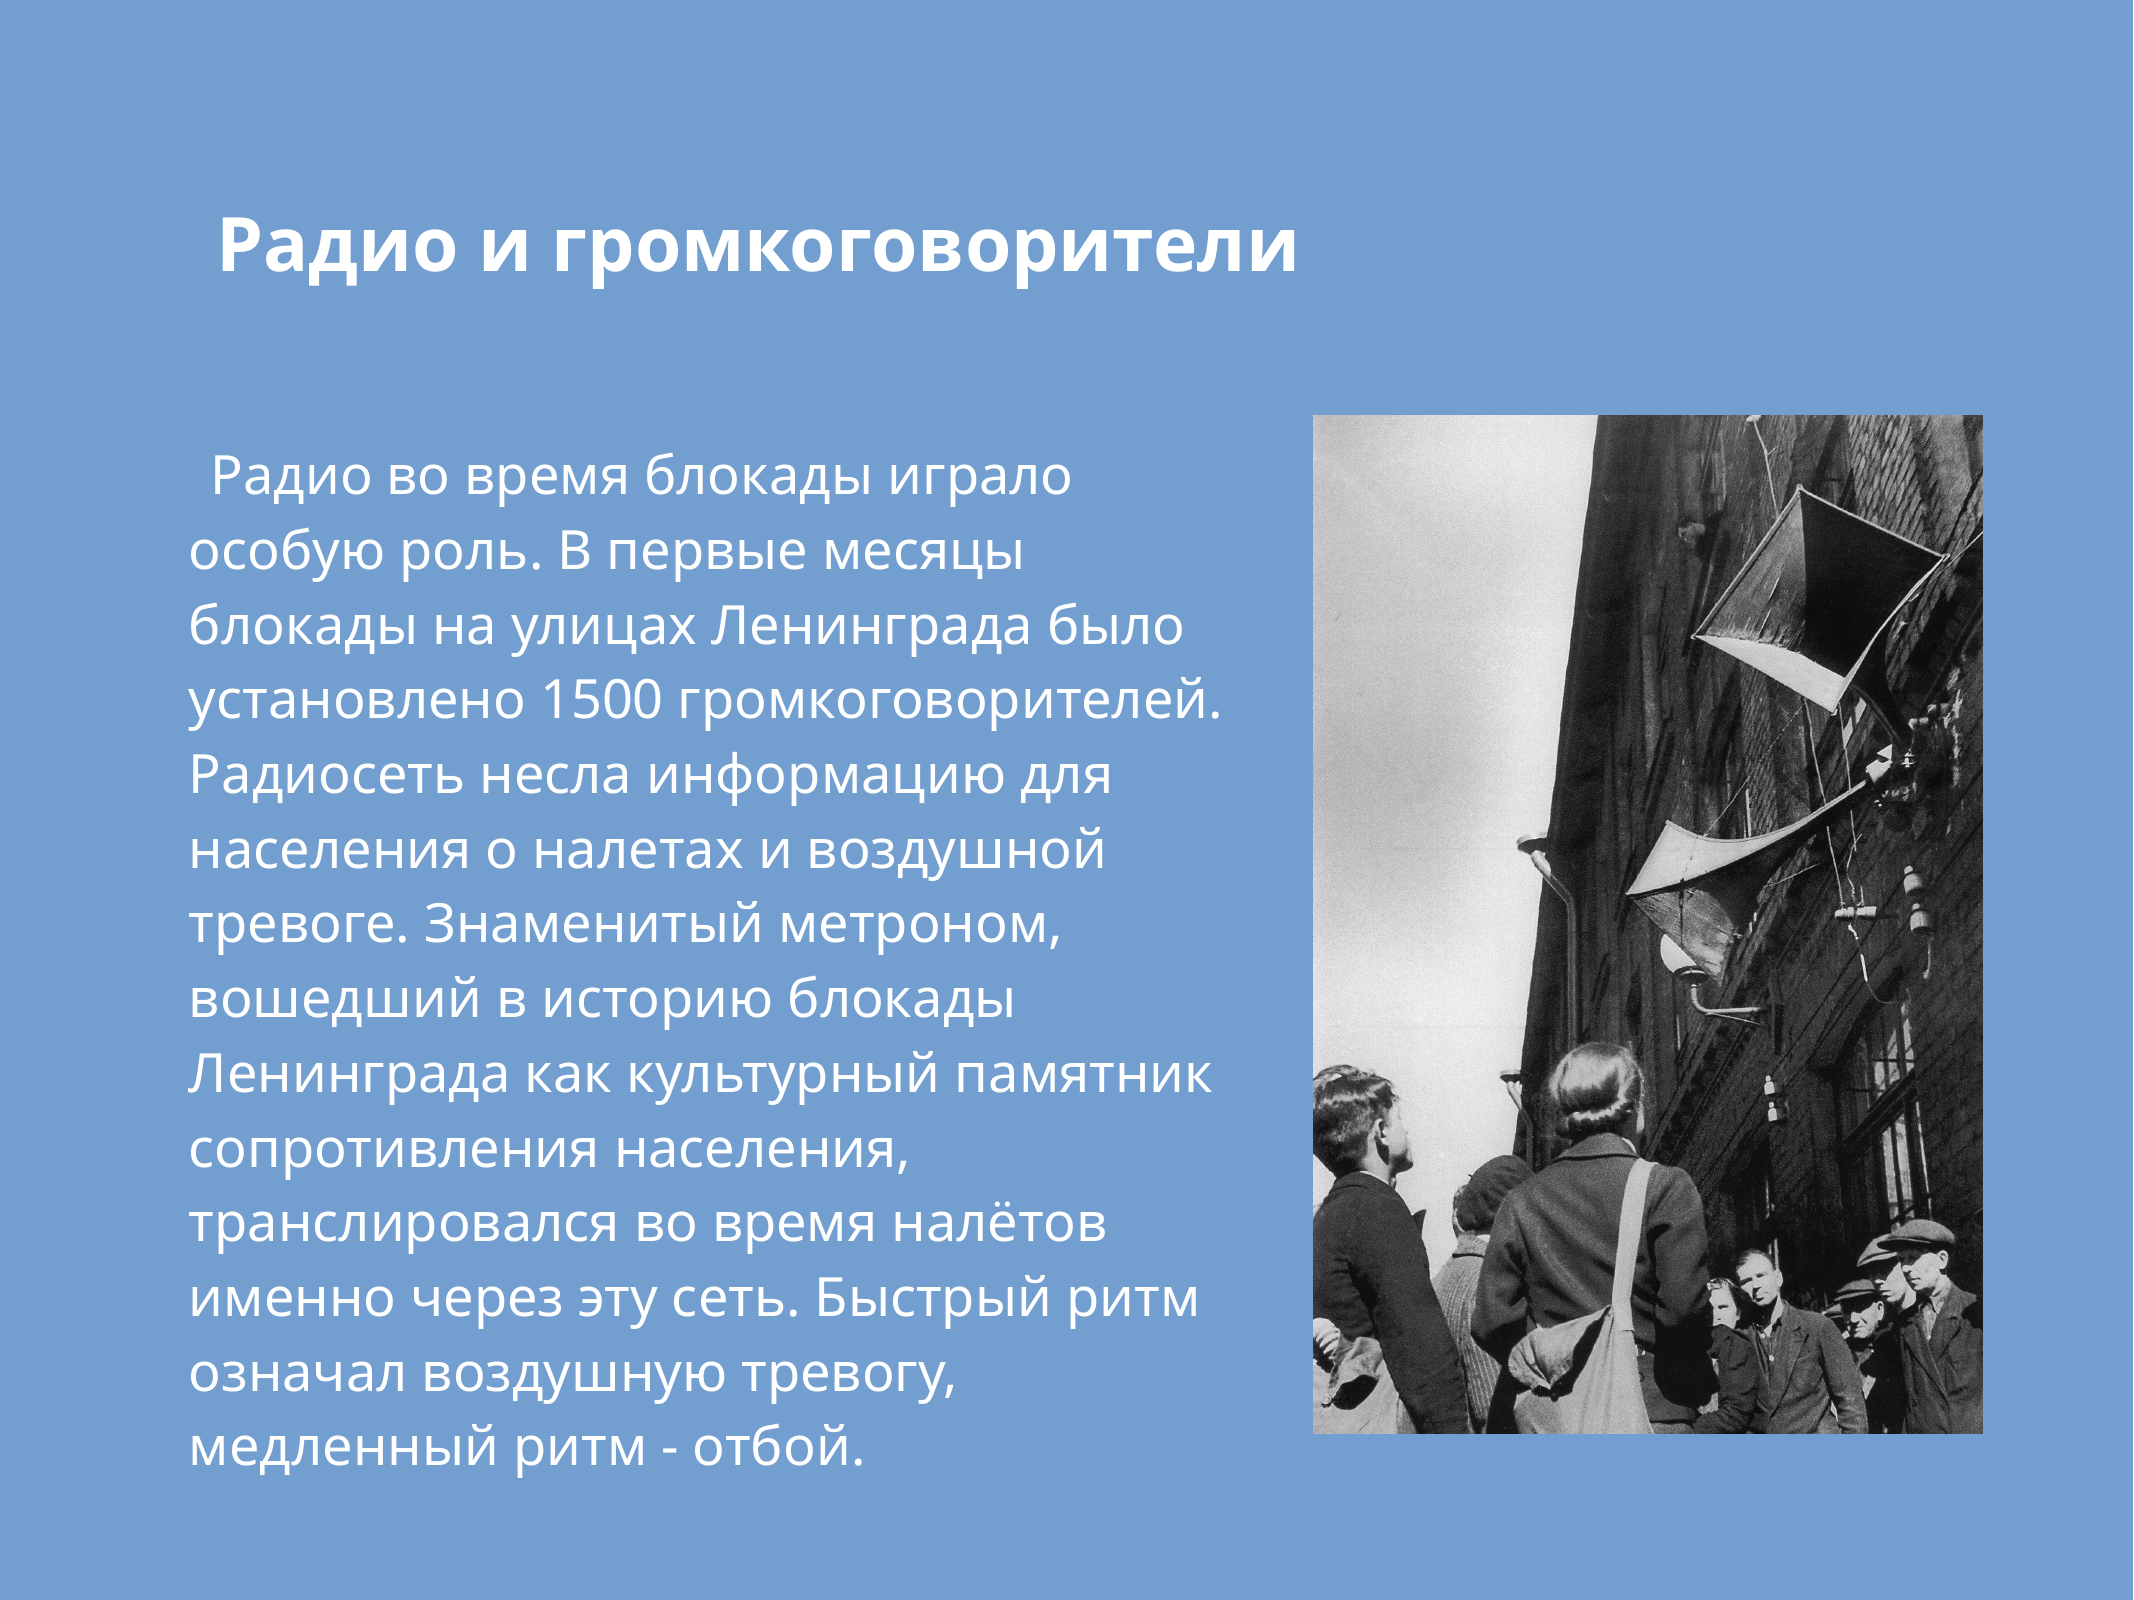

# Радио и громкоговорители
 Радио во время блокады играло особую роль. В первые месяцы блокады на улицах Ленинграда было установлено 1500 громкоговорителей. Радиосеть несла информацию для населения о налетах и воздушной тревоге. Знаменитый метроном, вошедший в историю блокады Ленинграда как культурный памятник сопротивления населения, транслировался во время налётов именно через эту сеть. Быстрый ритм означал воздушную тревогу, медленный ритм - отбой.